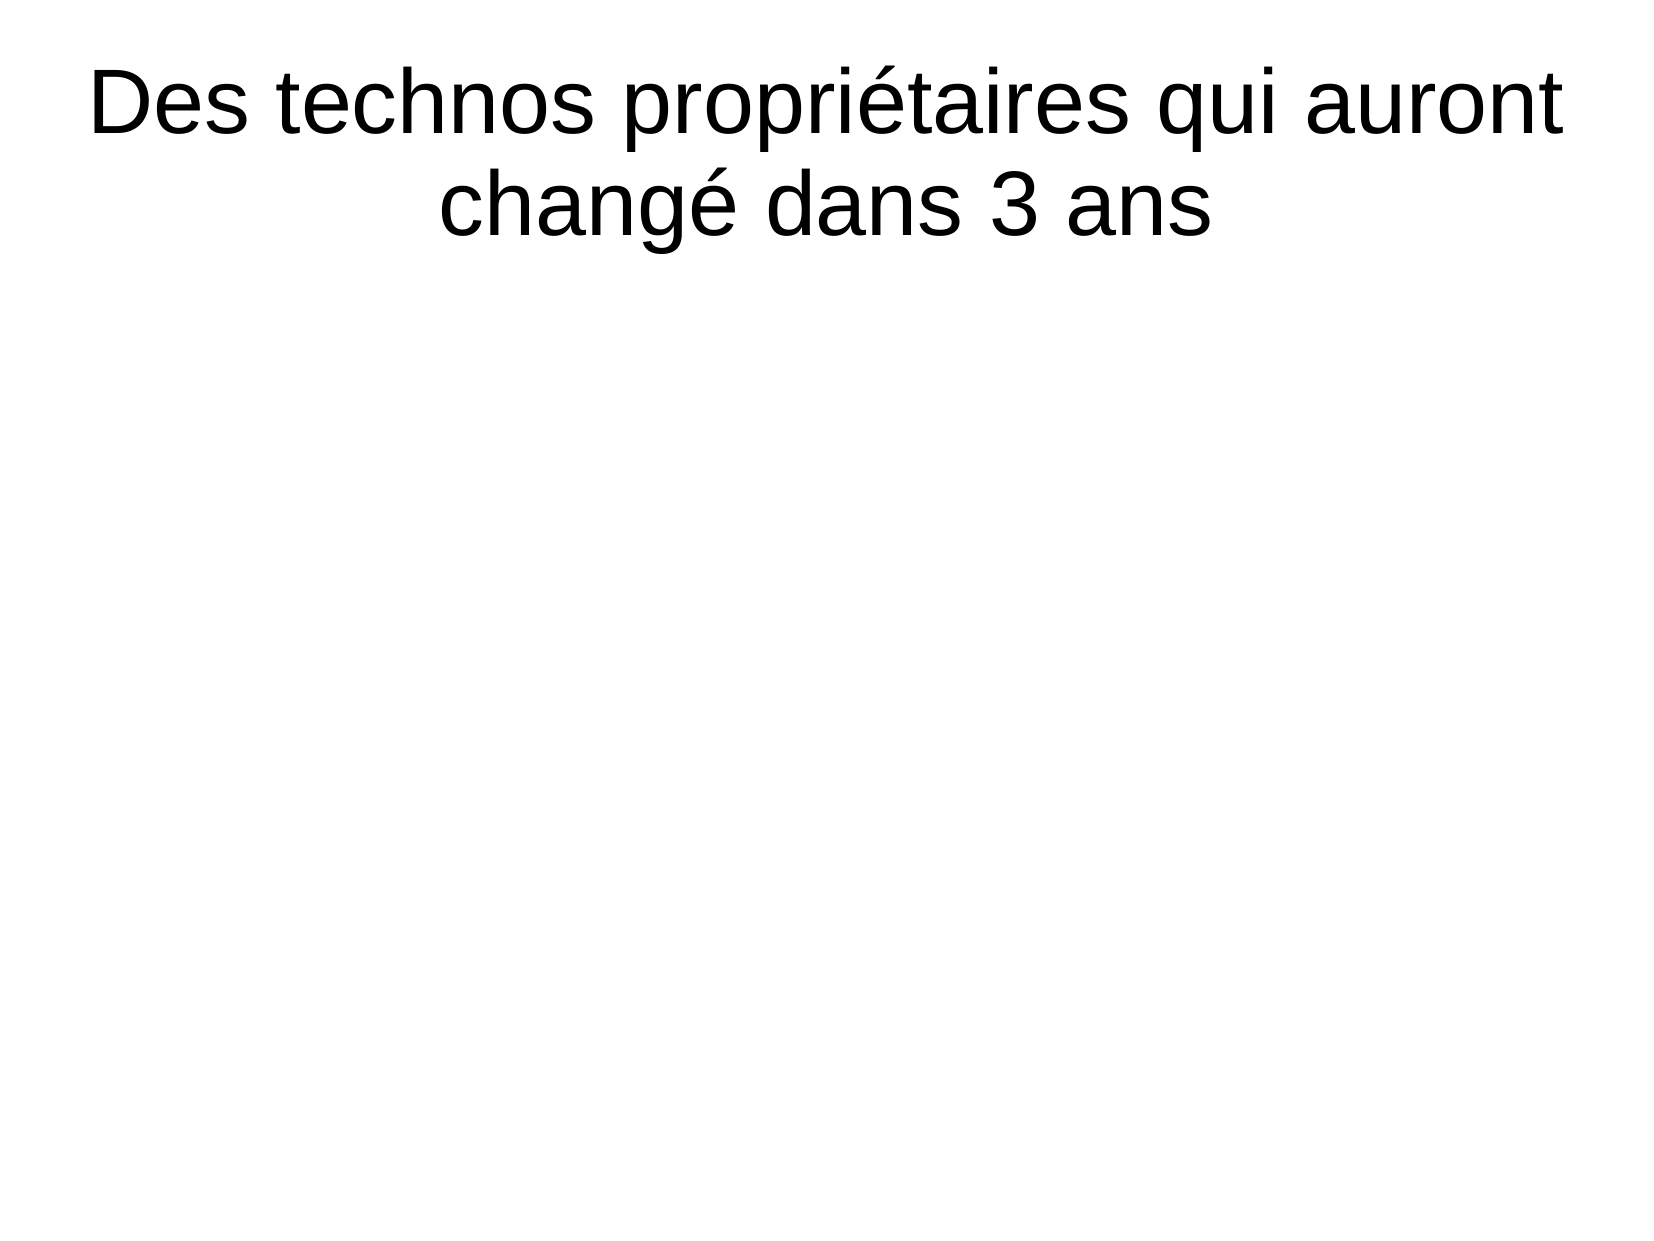

# Des technos propriétaires qui auront changé dans 3 ans